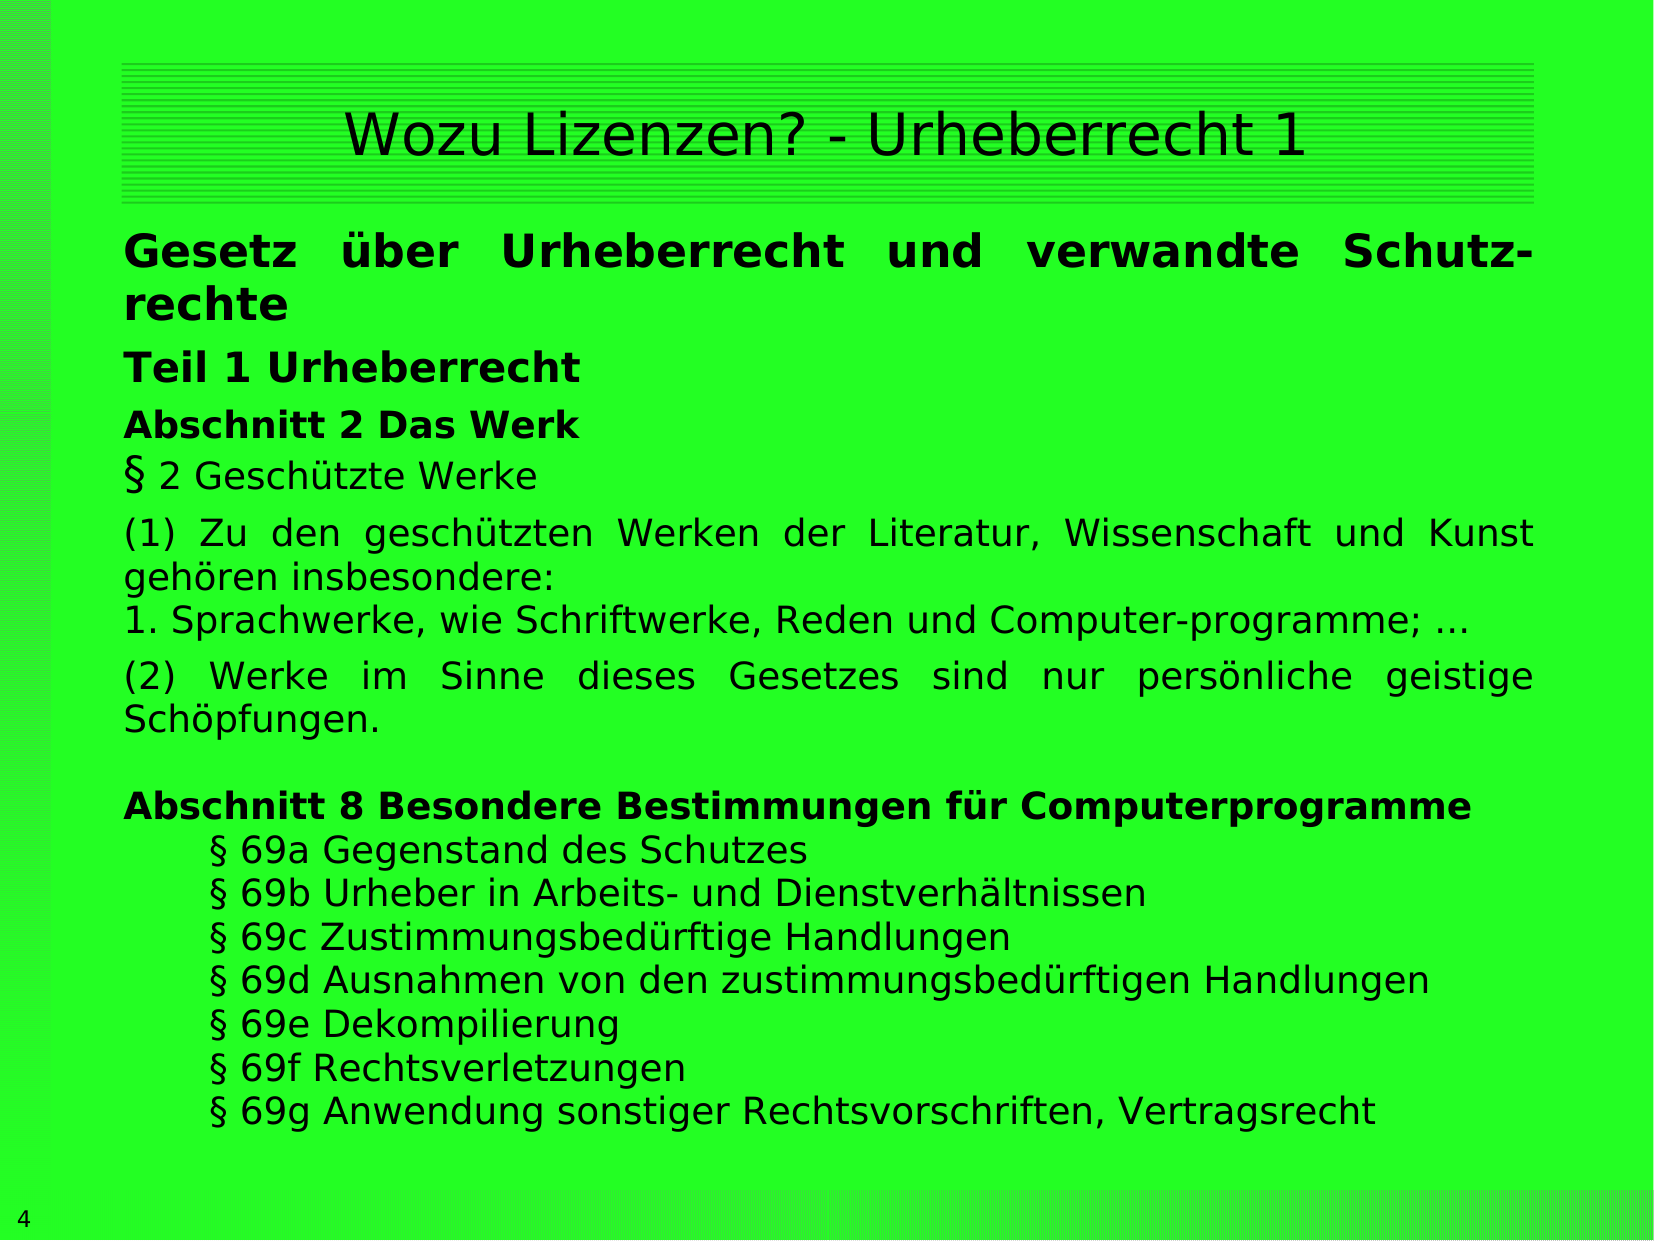

Wozu Lizenzen? - Urheberrecht 1
# Gesetz über Urheberrecht und verwandte Schutz-rechte
Teil 1 Urheberrecht
Abschnitt 2 Das Werk
§ 2 Geschützte Werke
(1) Zu den geschützten Werken der Literatur, Wissenschaft und Kunst gehören insbesondere:
1. Sprachwerke, wie Schriftwerke, Reden und Computer-programme; ...
(2) Werke im Sinne dieses Gesetzes sind nur persönliche geistige Schöpfungen.
Abschnitt 8 Besondere Bestimmungen für Computerprogramme
 	 § 69a Gegenstand des Schutzes
 	 § 69b Urheber in Arbeits- und Dienstverhältnissen
 	 § 69c Zustimmungsbedürftige Handlungen
 	 § 69d Ausnahmen von den zustimmungsbedürftigen Handlungen
 	 § 69e Dekompilierung
 	 § 69f Rechtsverletzungen
 	 § 69g Anwendung sonstiger Rechtsvorschriften, Vertragsrecht